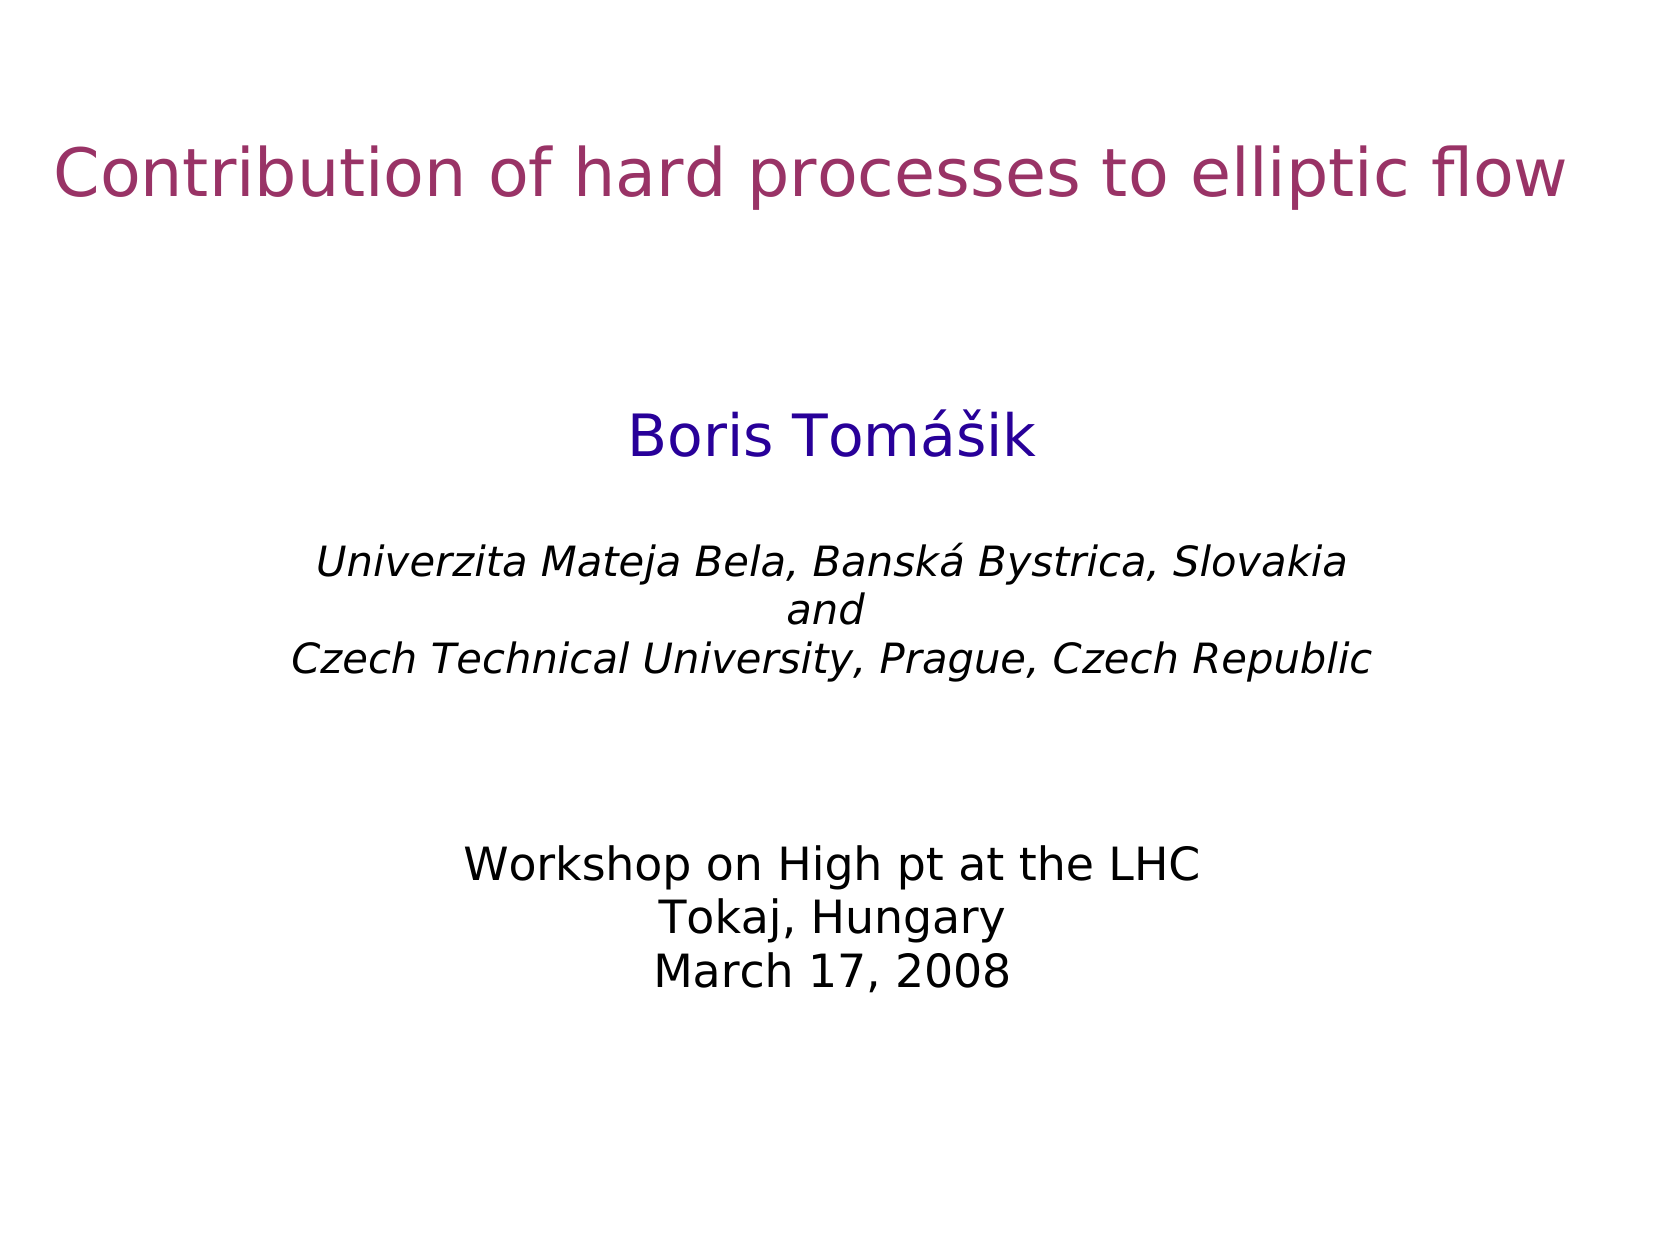

# Contribution of hard processes to elliptic flow
Boris Tomášik
Univerzita Mateja Bela, Banská Bystrica, Slovakia
and
Czech Technical University, Prague, Czech Republic
Workshop on High pt at the LHC
Tokaj, Hungary
March 17, 2008
1